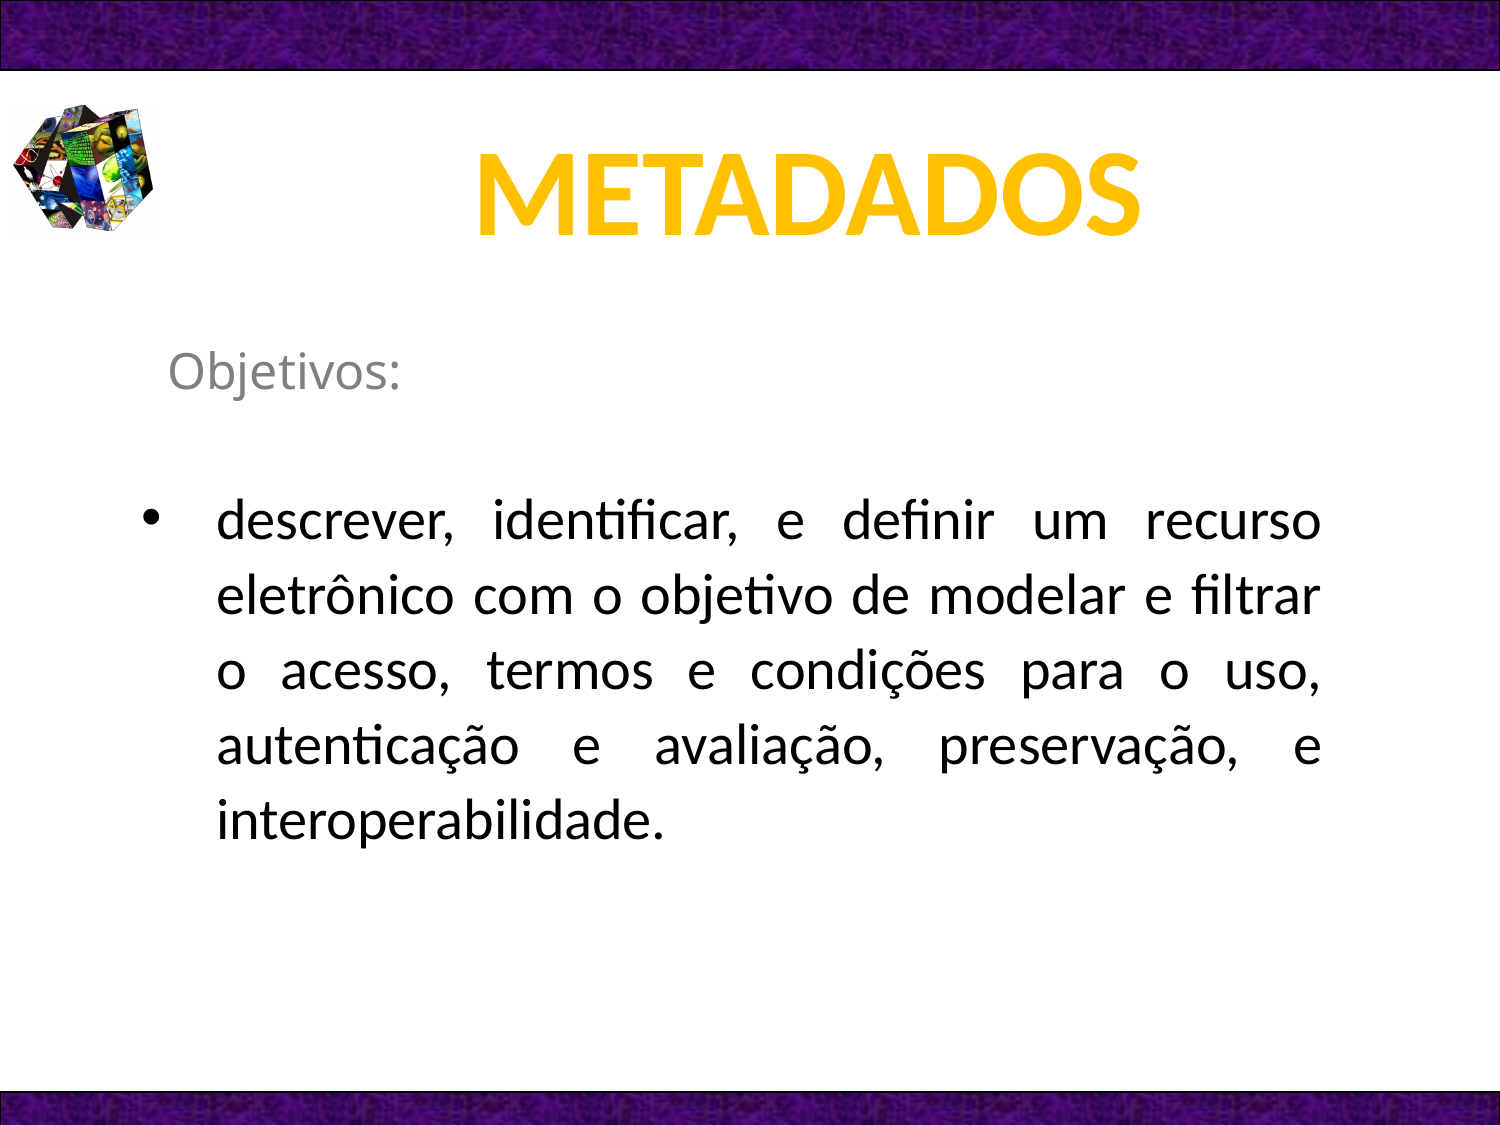

METADADOS
  Objetivos:
descrever, identificar, e definir um recurso eletrônico com o objetivo de modelar e filtrar o acesso, termos e condições para o uso, autenticação e avaliação, preservação, e interoperabilidade.